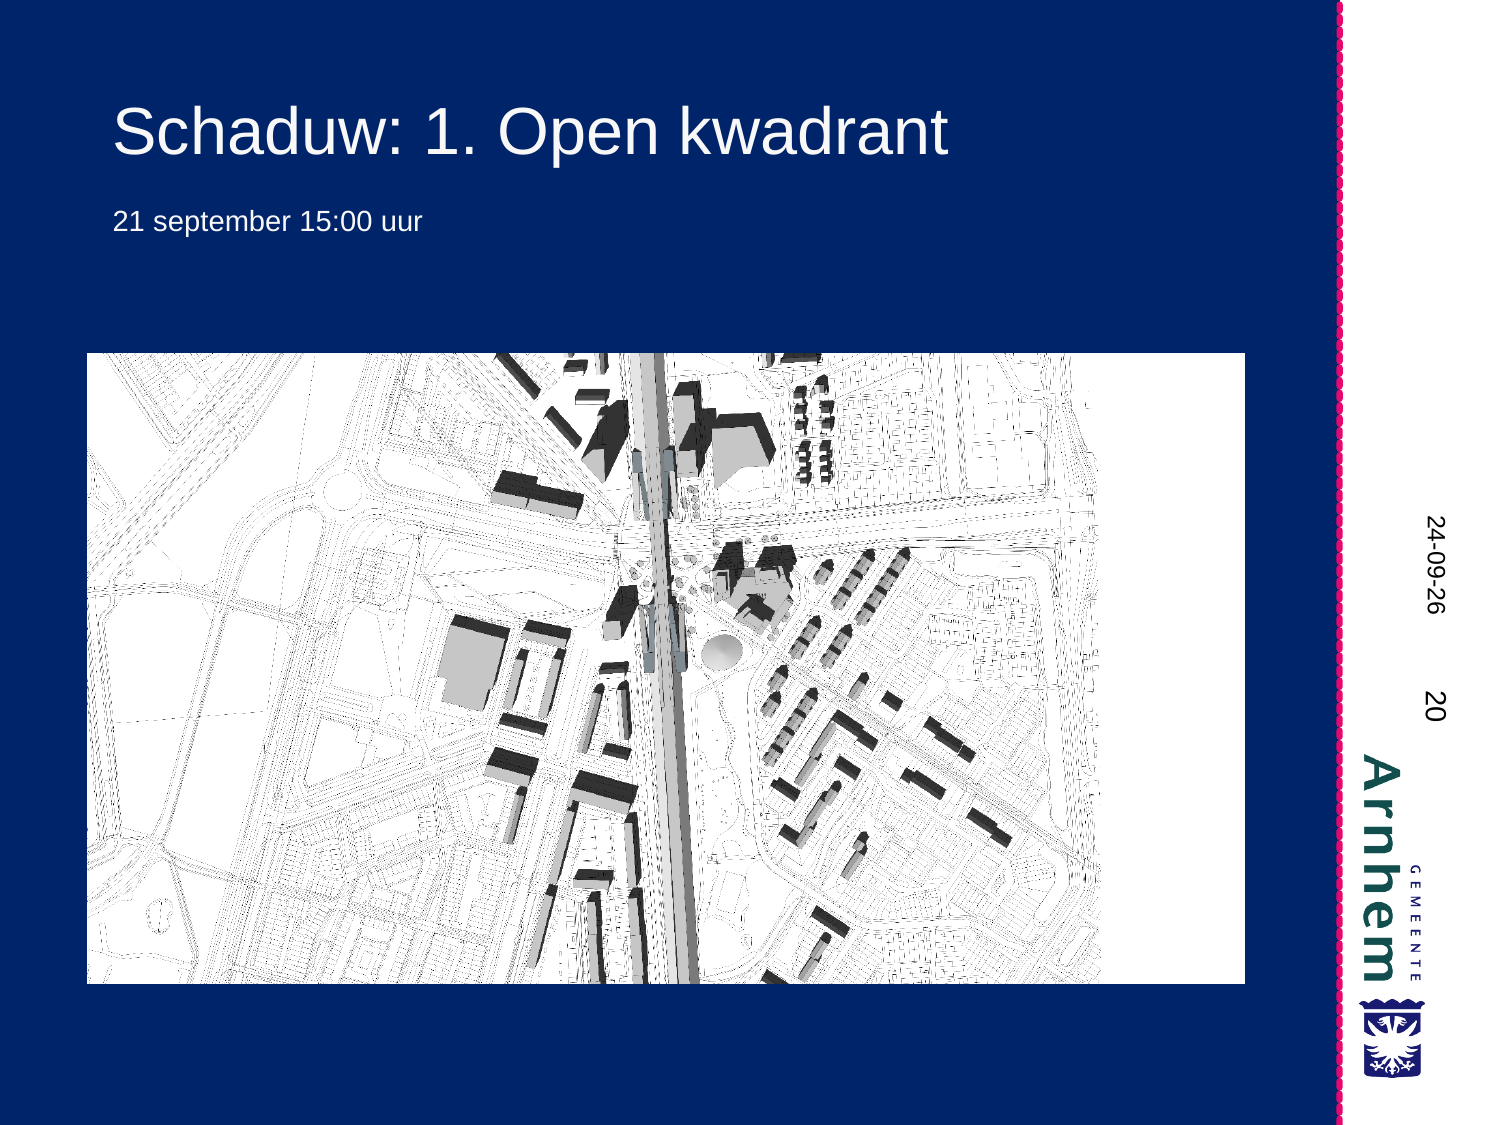

Schaduw: 1. Open kwadrant
21 september 15:00 uur